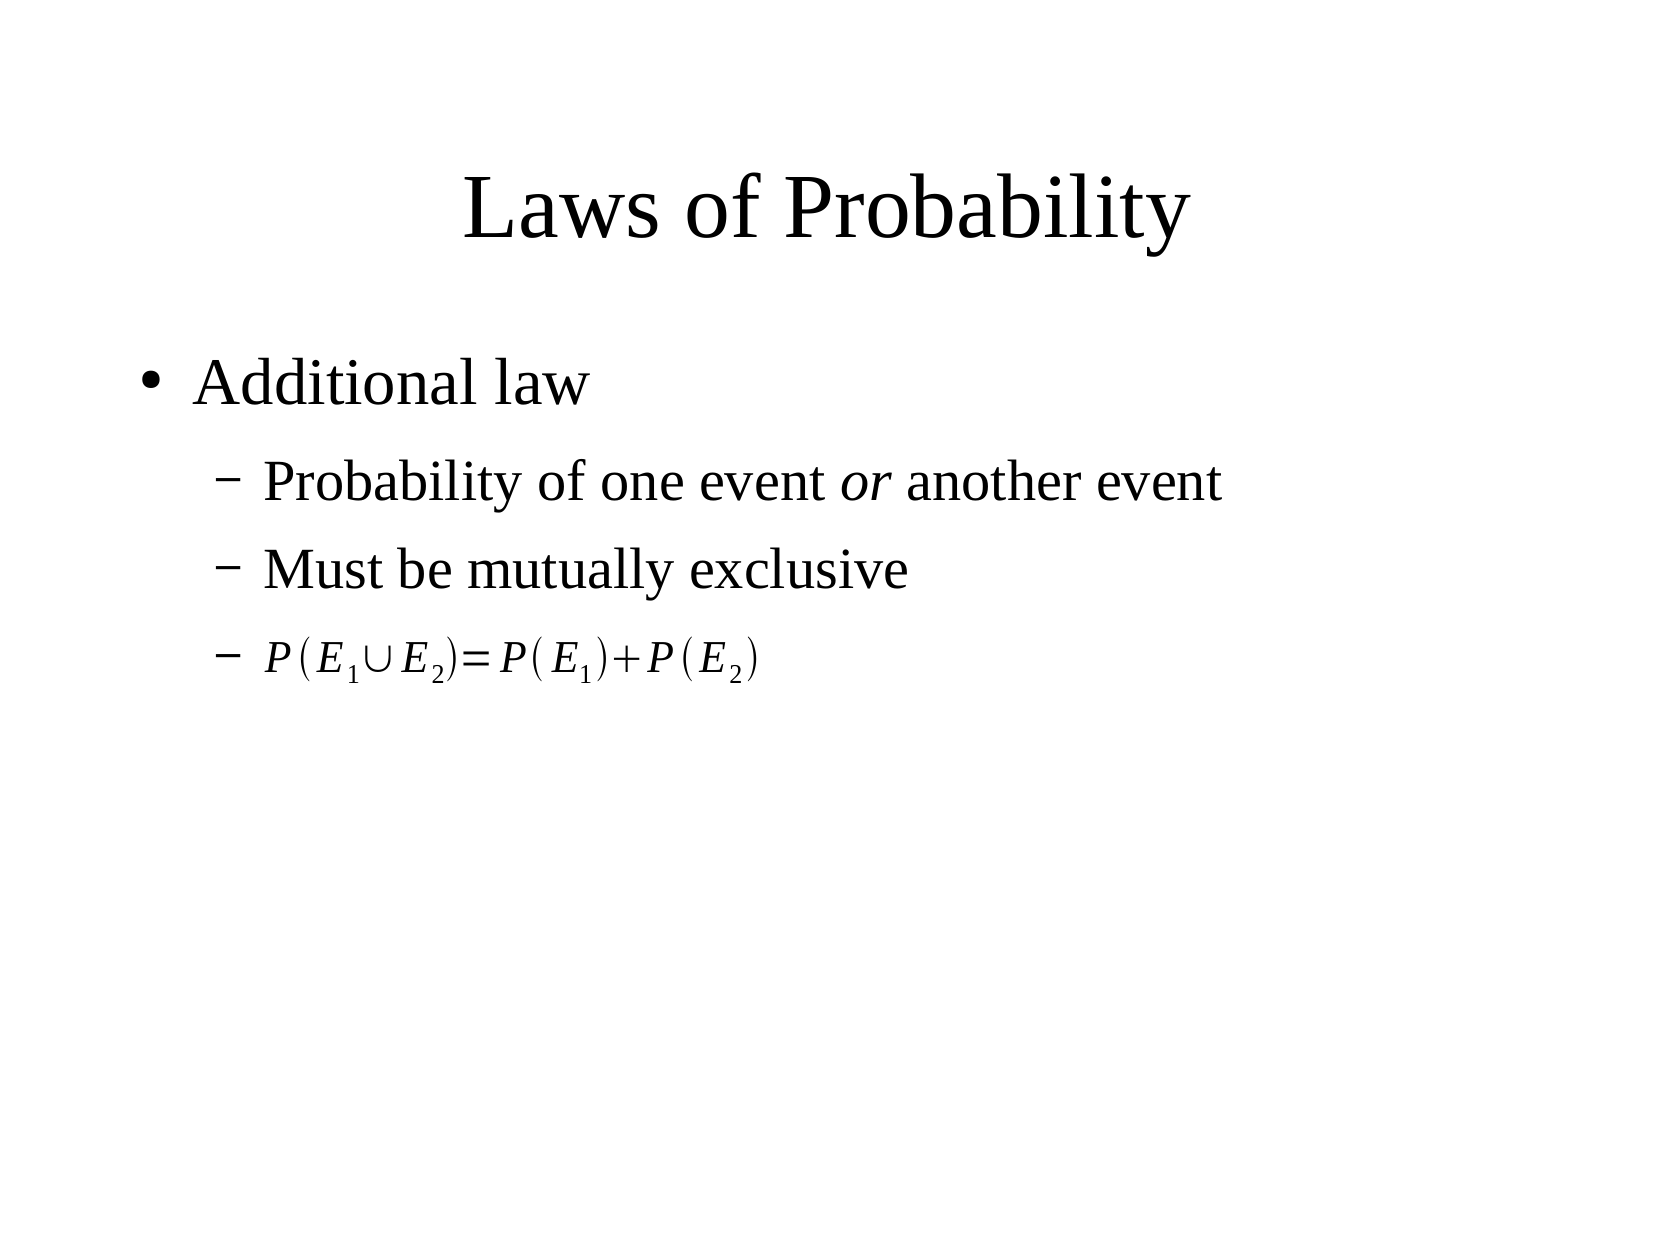

# Laws of Probability
Additional law
Probability of one event or another event
Must be mutually exclusive